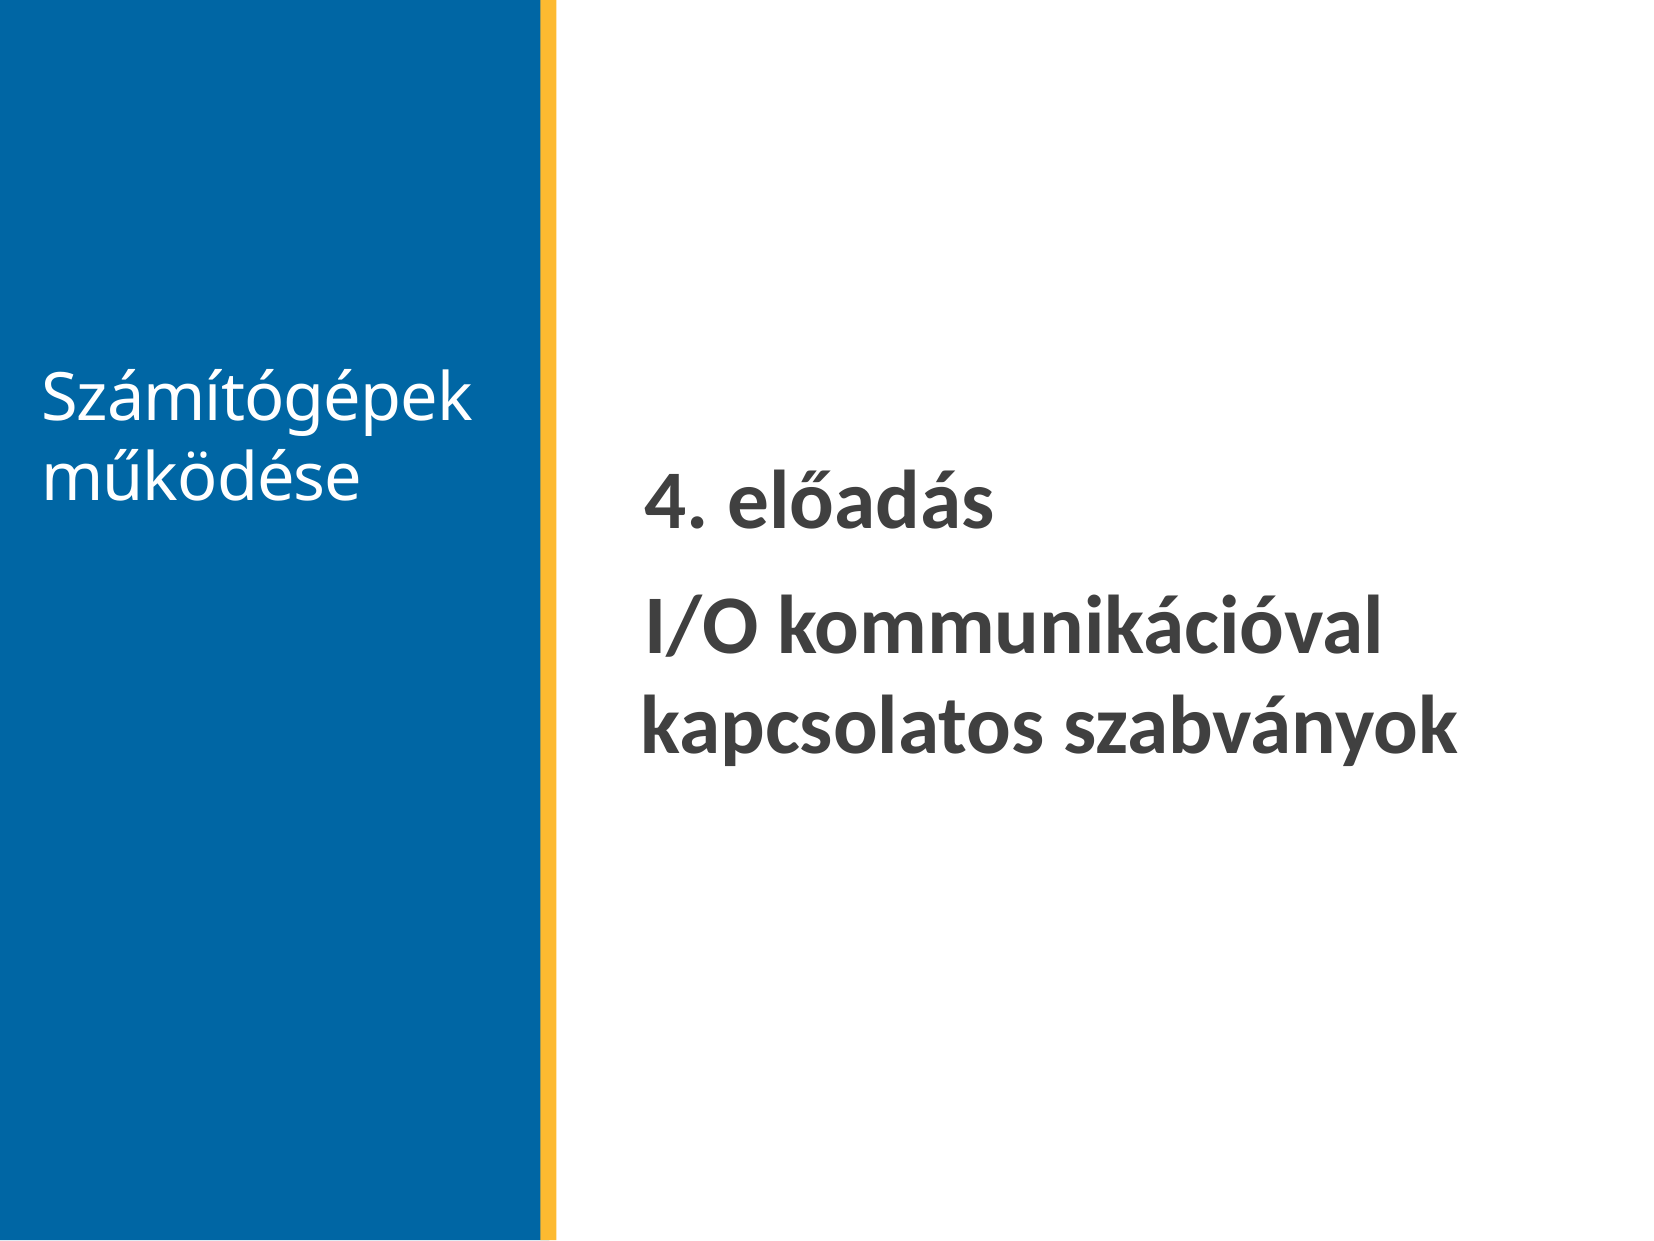

# Számítógépek működése
4. előadás
I/O kommunikációval kapcsolatos szabványok